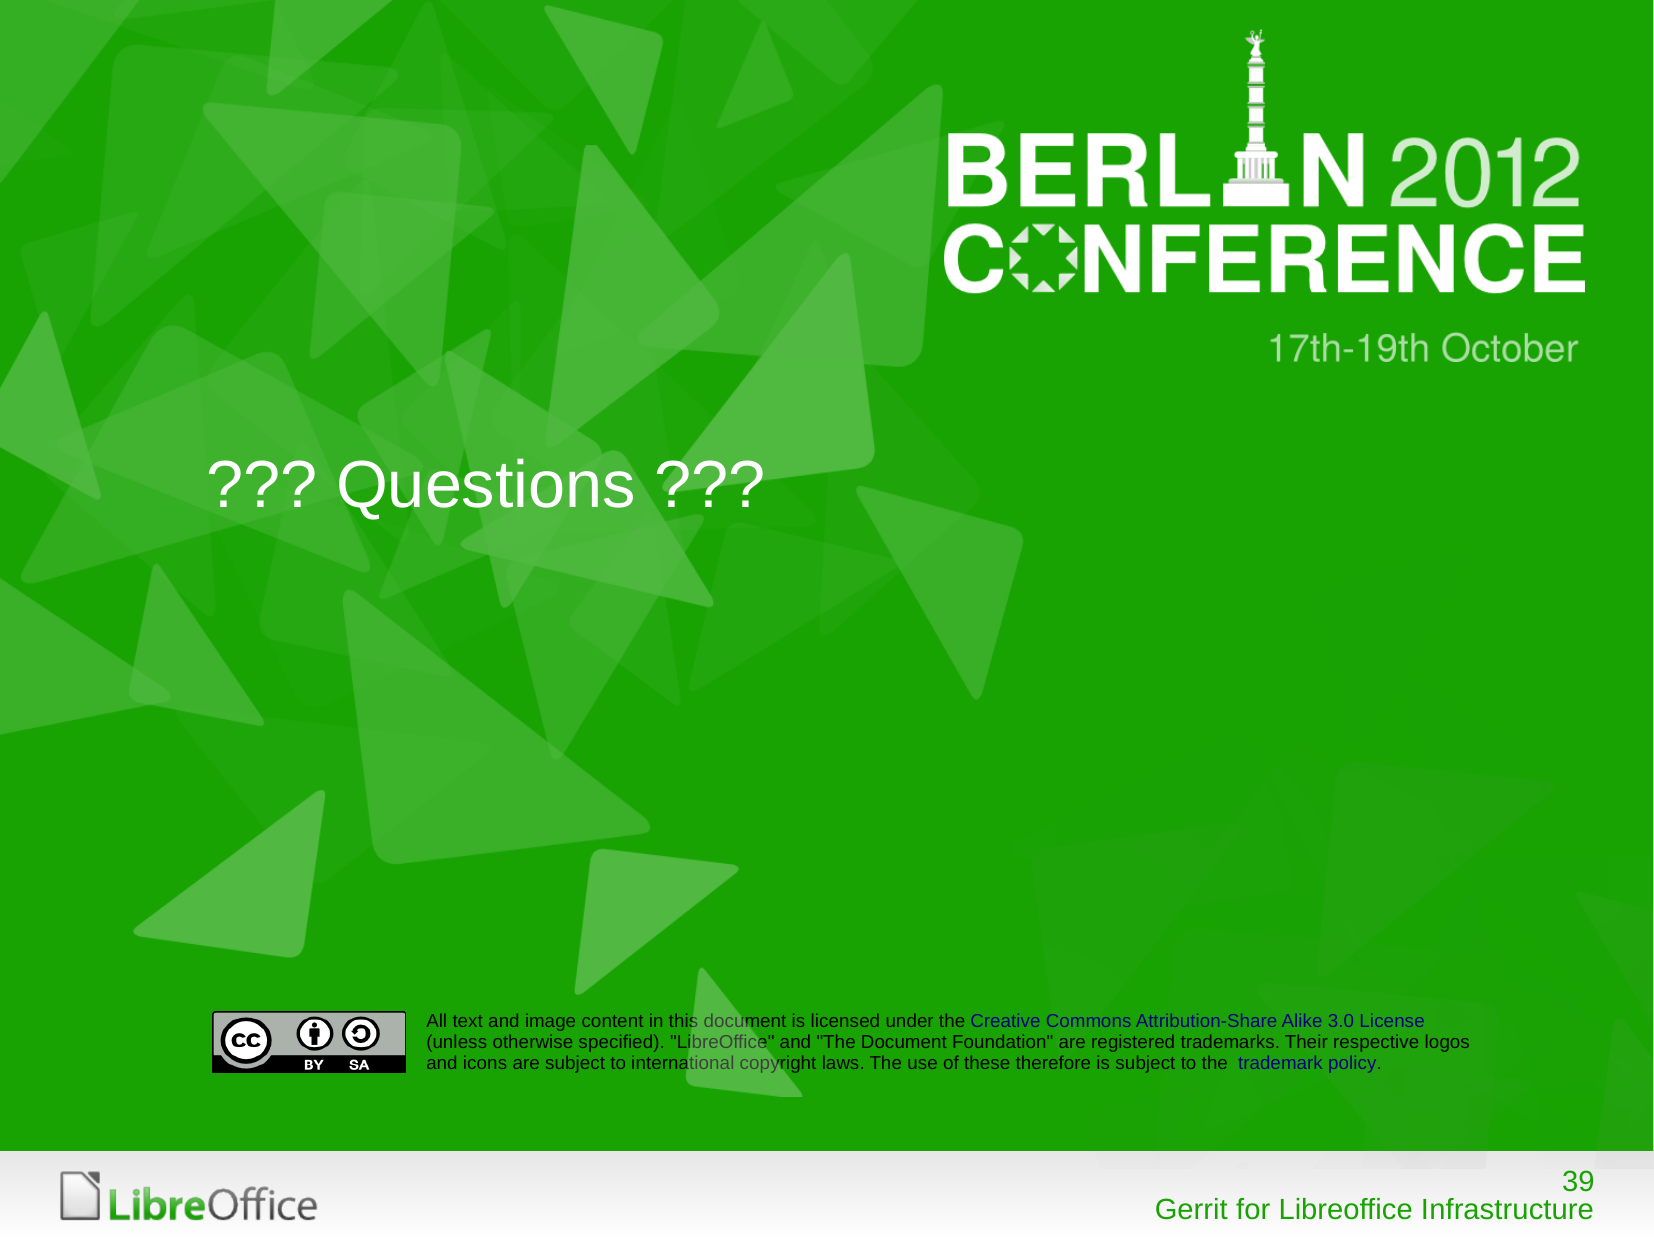

# ??? Questions ???
39
Gerrit for Libreoffice Infrastructure